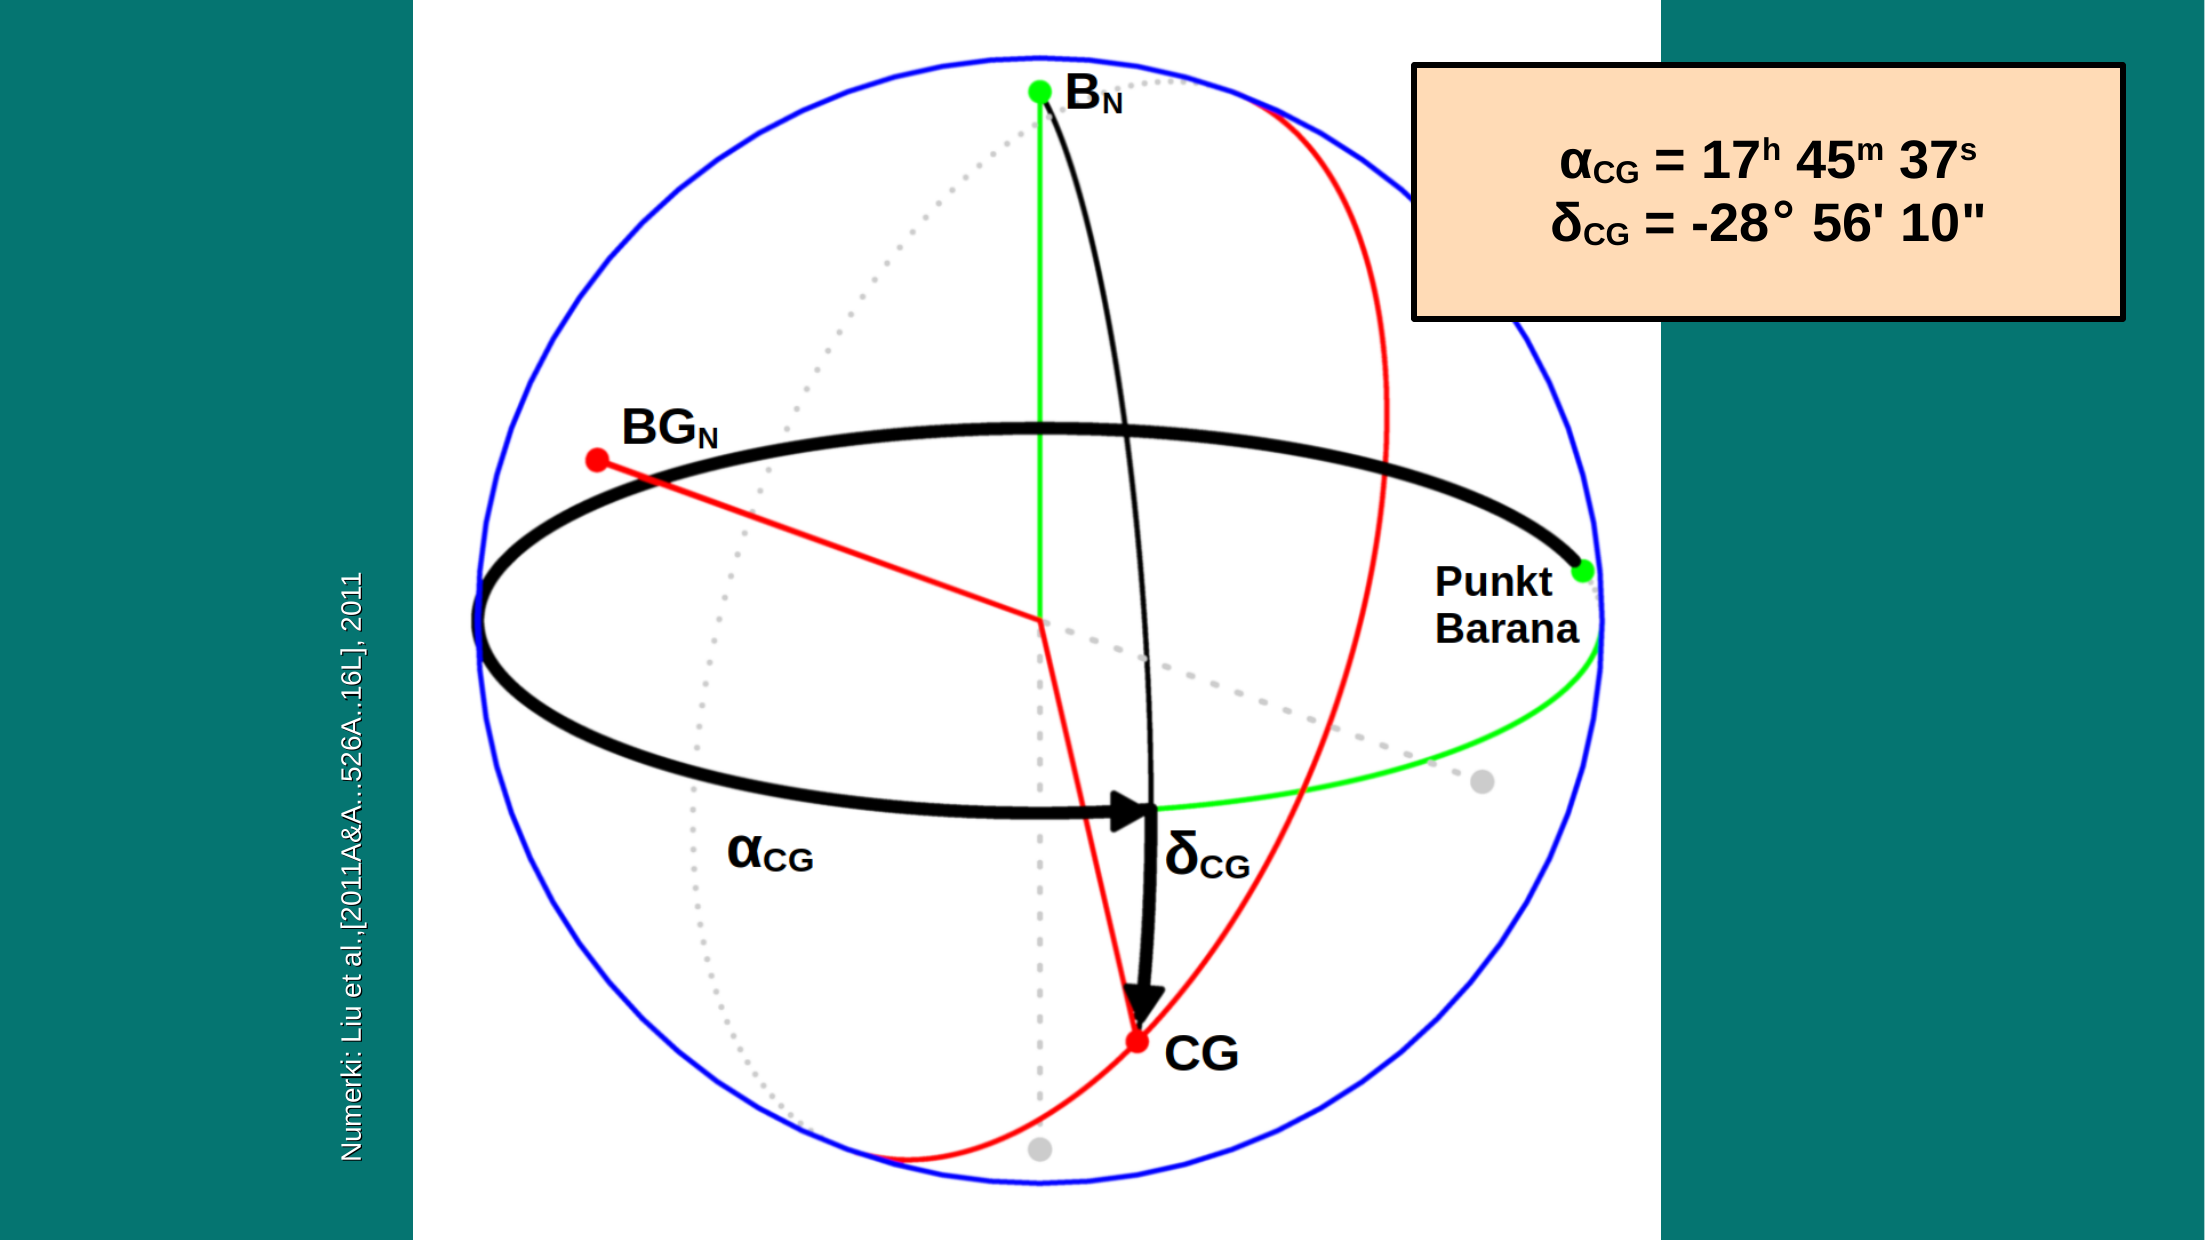

αCG = 17h 45m 37s
δCG = -28° 56' 10"
Numerki: Liu et al.,[2011A&A...526A..16L], 2011